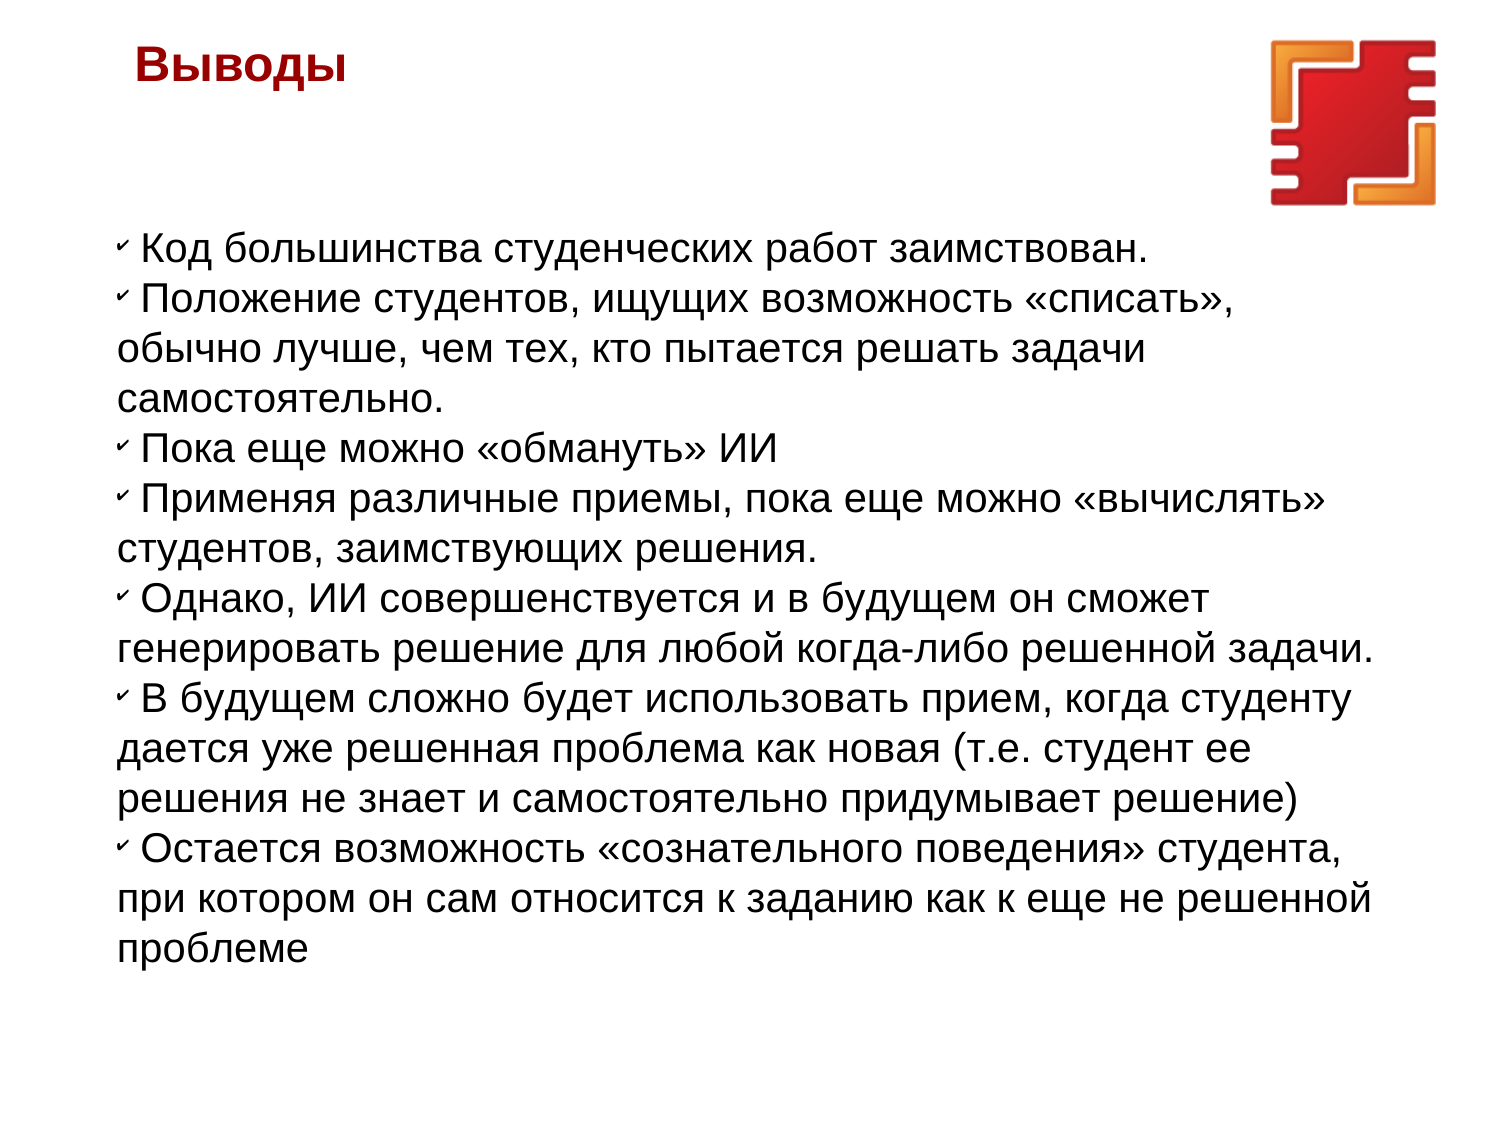

Выводы
 Код большинства студенческих работ заимствован.
 Положение студентов, ищущих возможность «списать», обычно лучше, чем тех, кто пытается решать задачи самостоятельно.
 Пока еще можно «обмануть» ИИ
 Применяя различные приемы, пока еще можно «вычислять» студентов, заимствующих решения.
 Однако, ИИ совершенствуется и в будущем он сможет генерировать решение для любой когда-либо решенной задачи.
 В будущем сложно будет использовать прием, когда студенту дается уже решенная проблема как новая (т.е. студент ее решения не знает и самостоятельно придумывает решение)
 Остается возможность «сознательного поведения» студента, при котором он сам относится к заданию как к еще не решенной проблеме